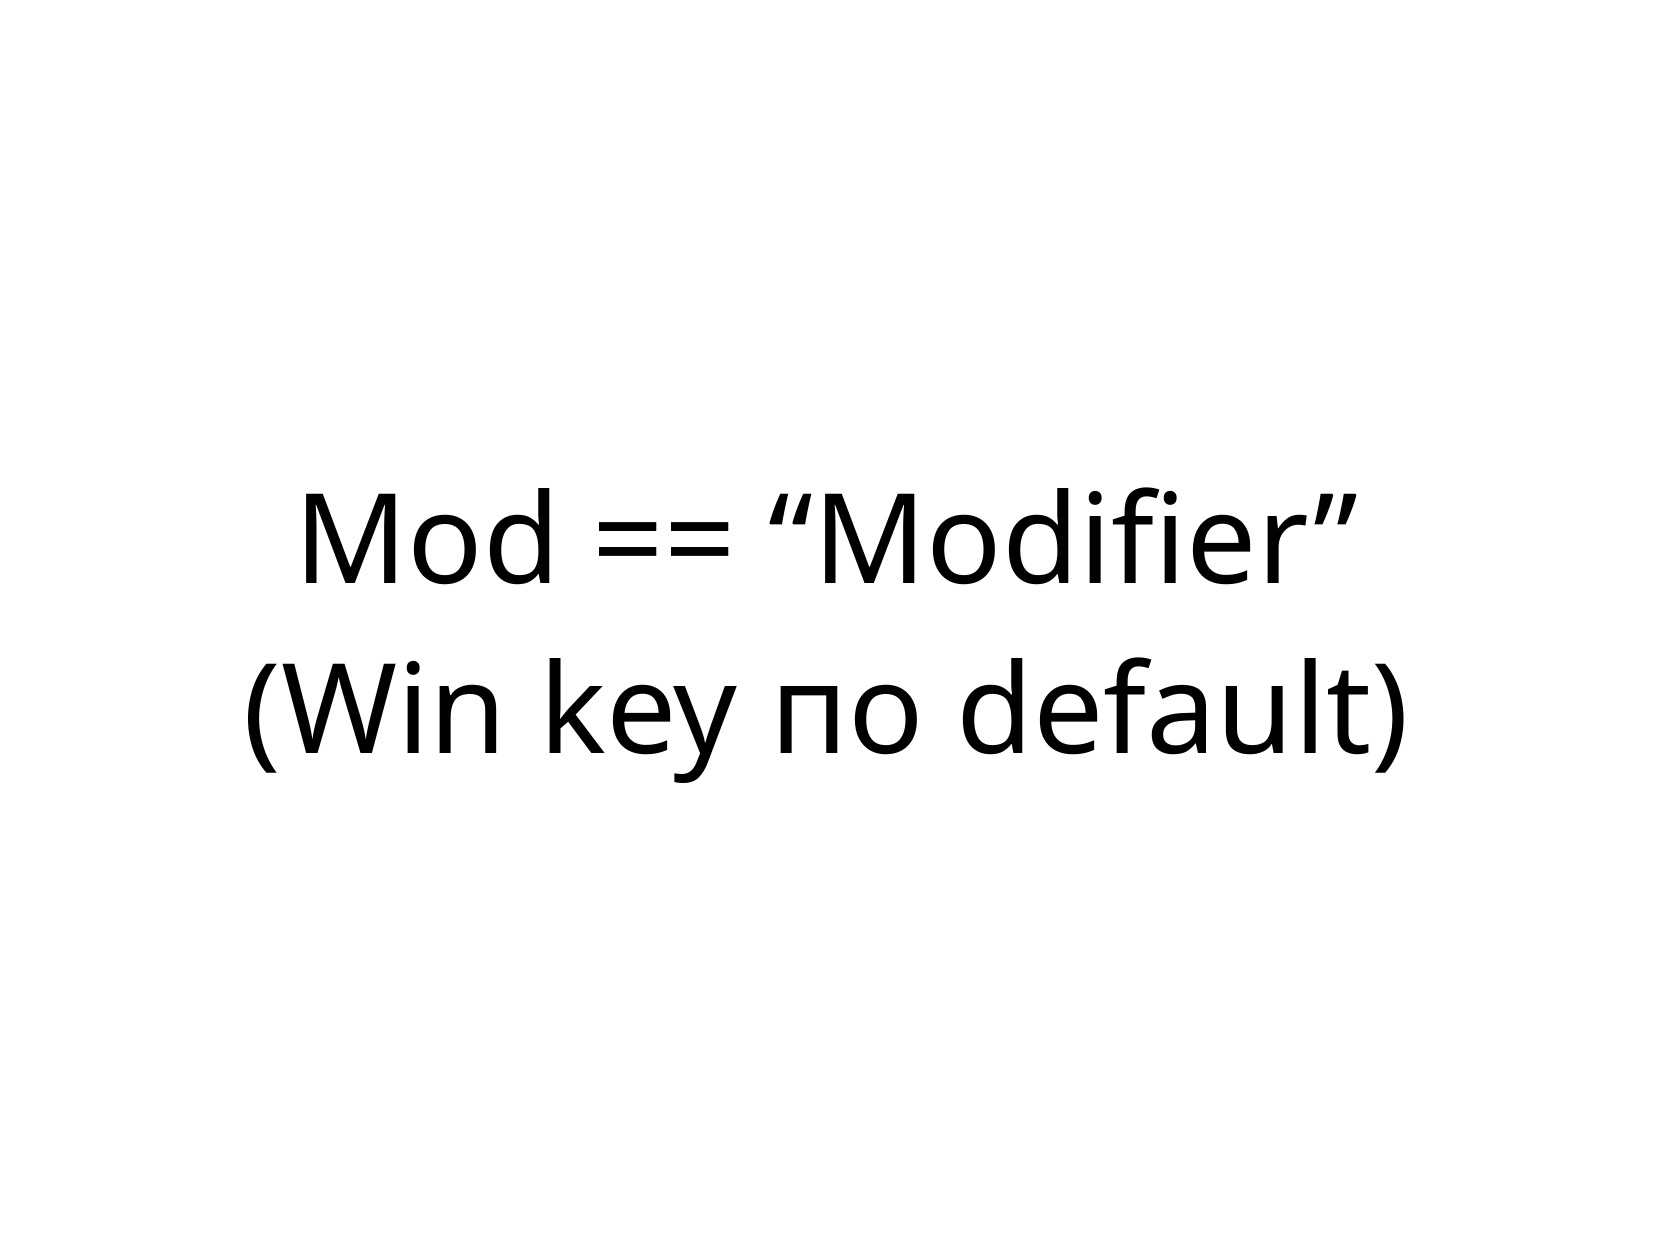

#
Mod == “Modifier”
(Win key по default)